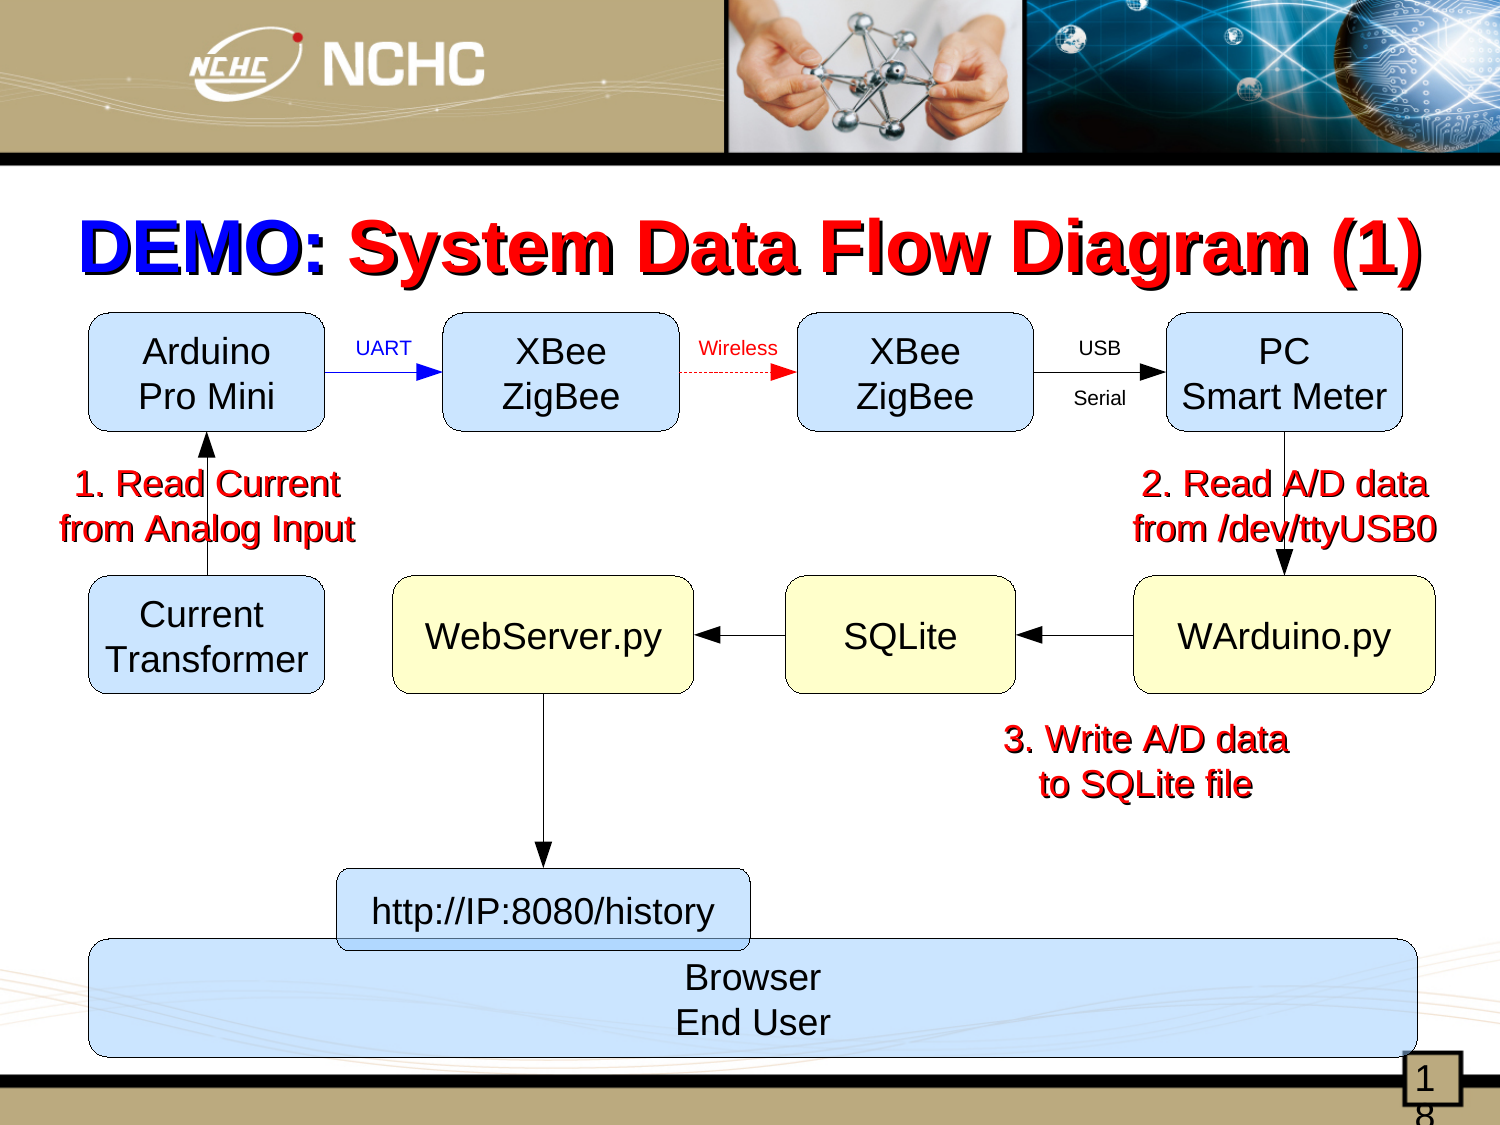

# DEMO: System Data Flow Diagram (1)
Arduino
Pro Mini
XBee
ZigBee
XBee
ZigBee
PC
Smart Meter
Current
Transformer
WebServer.py
SQLite
WArduino.py
3. Write A/D data
to SQLite file
http://IP:8080/history
Browser
End User
18